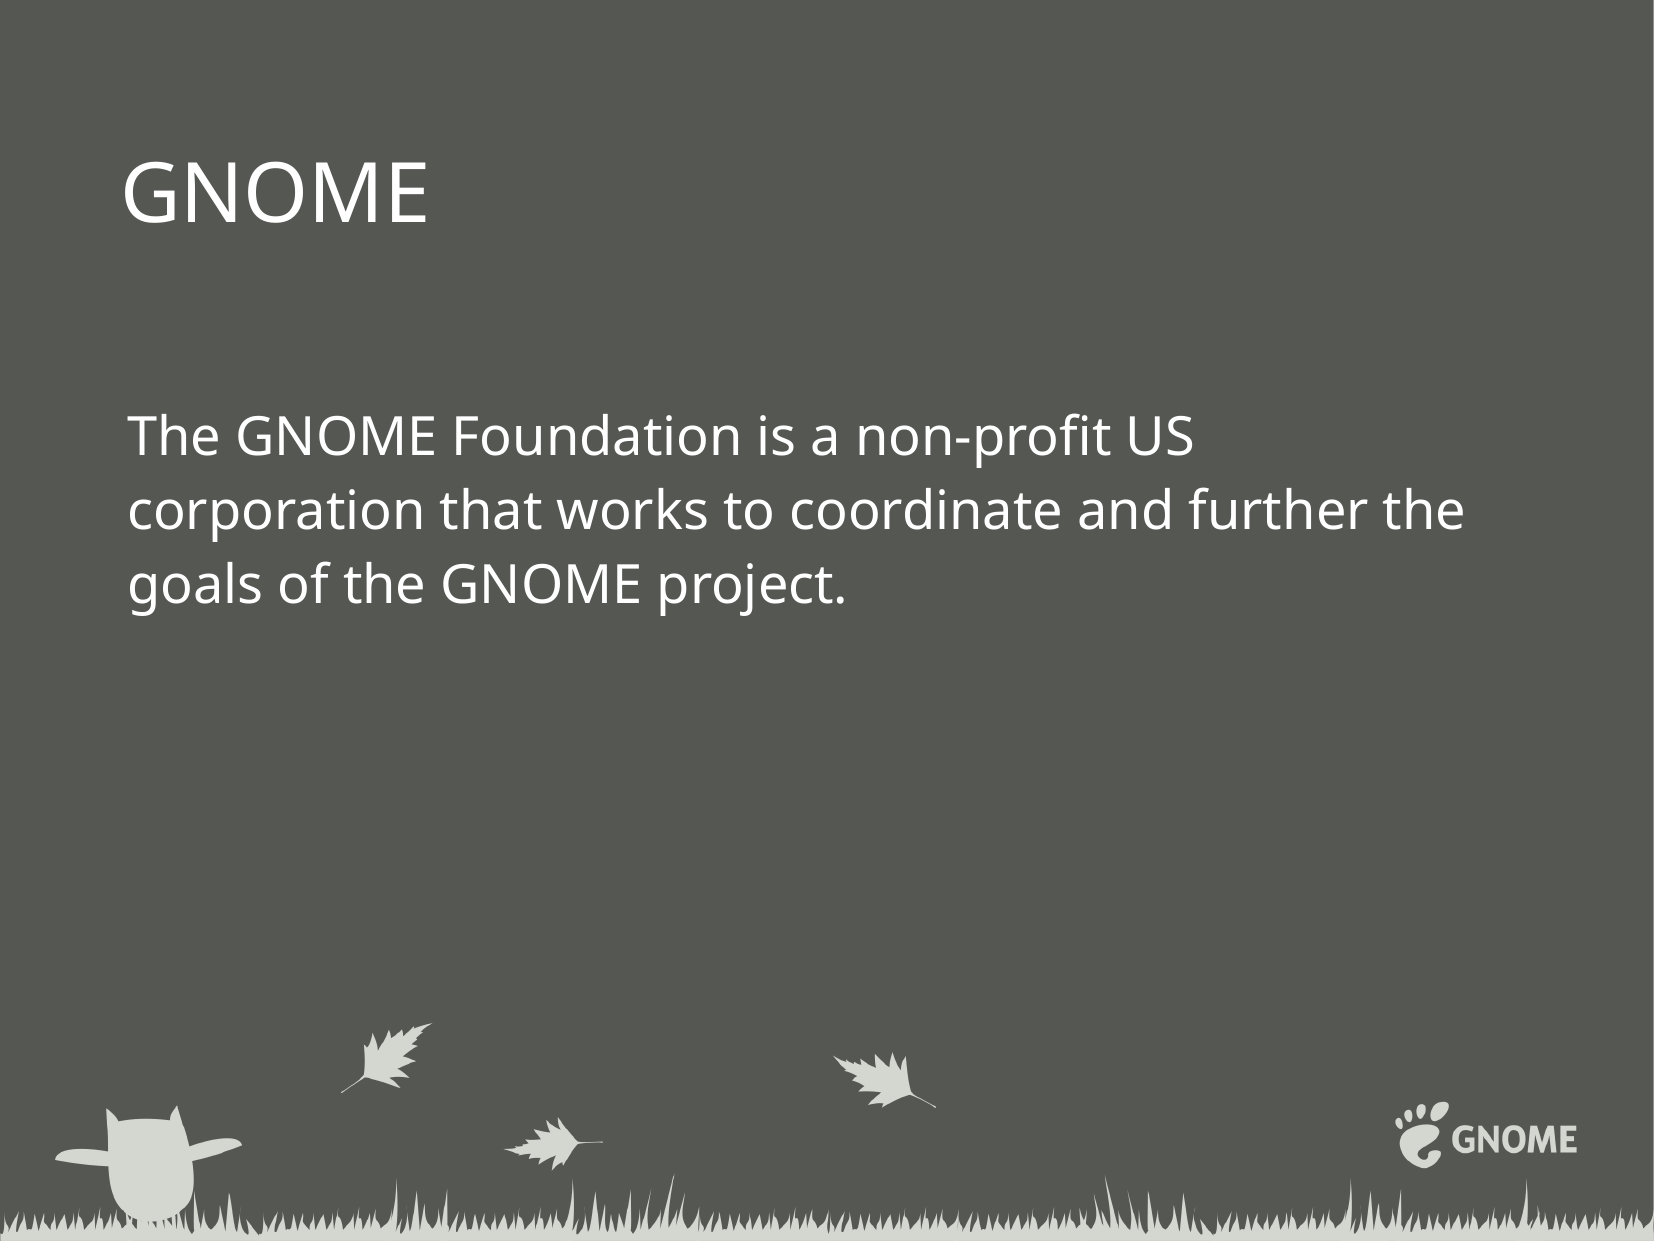

# GNOME
The GNOME Foundation is a non-profit US corporation that works to coordinate and further the goals of the GNOME project.